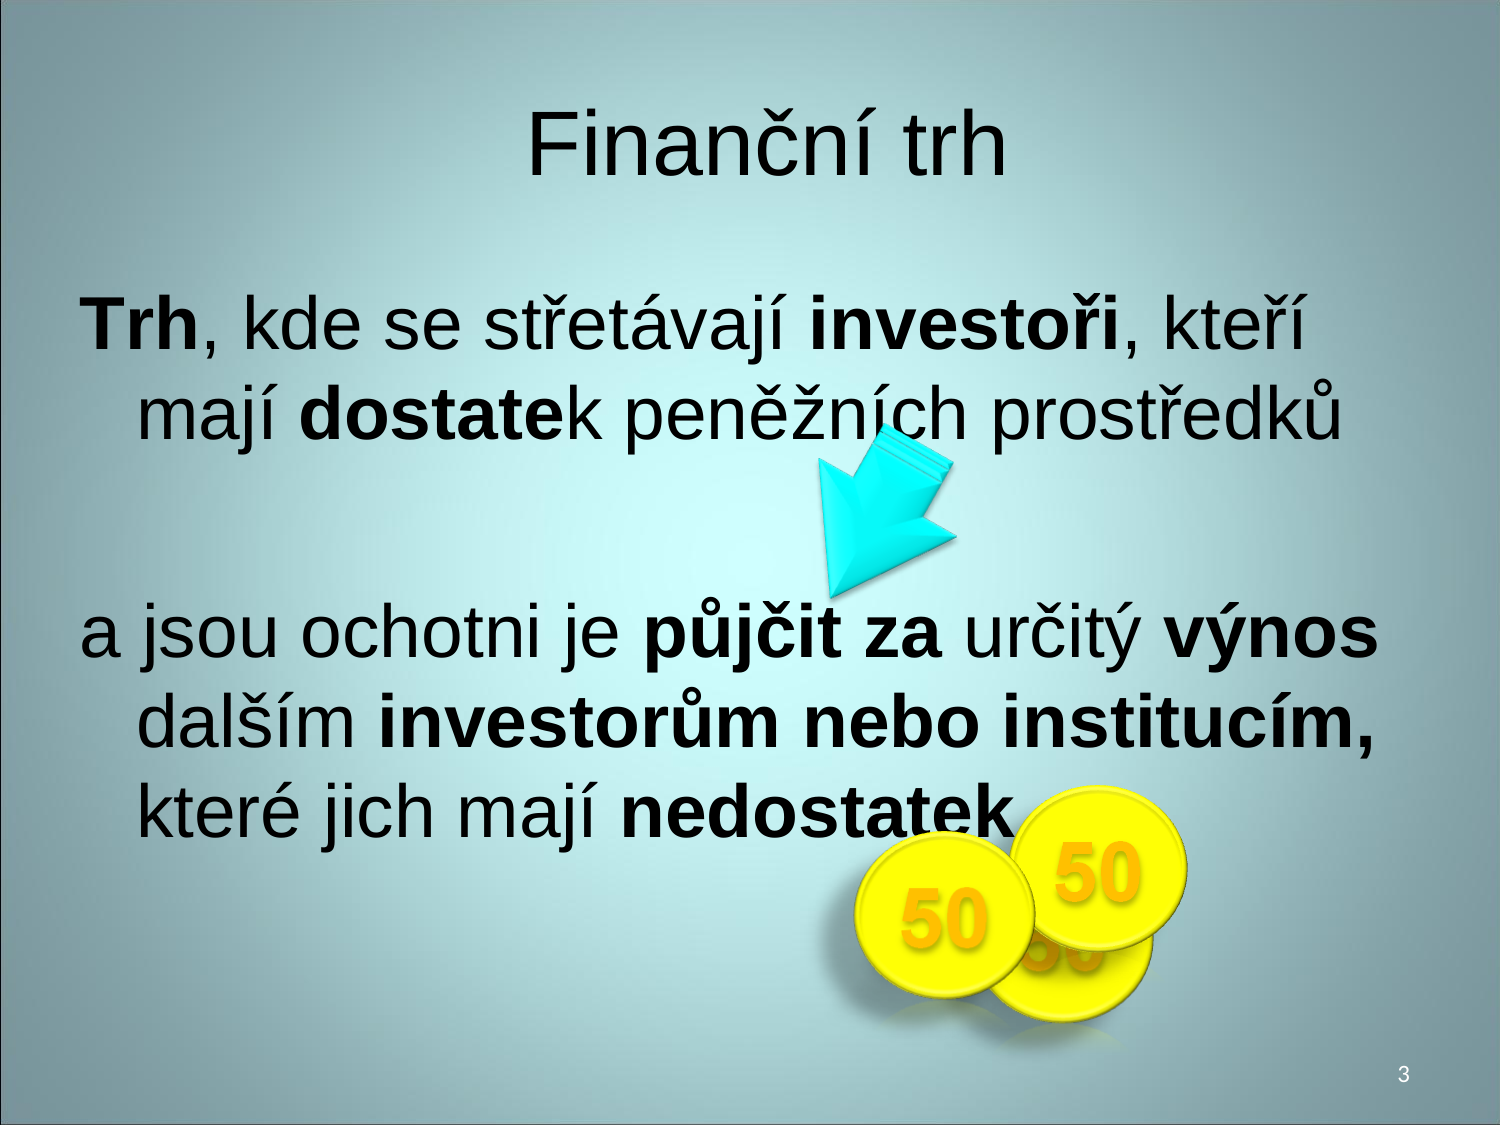

# Finanční trh
Trh, kde se střetávají investoři, kteří mají dostatek peněžních prostředků
a jsou ochotni je půjčit za určitý výnos dalším investorům nebo institucím, které jich mají nedostatek